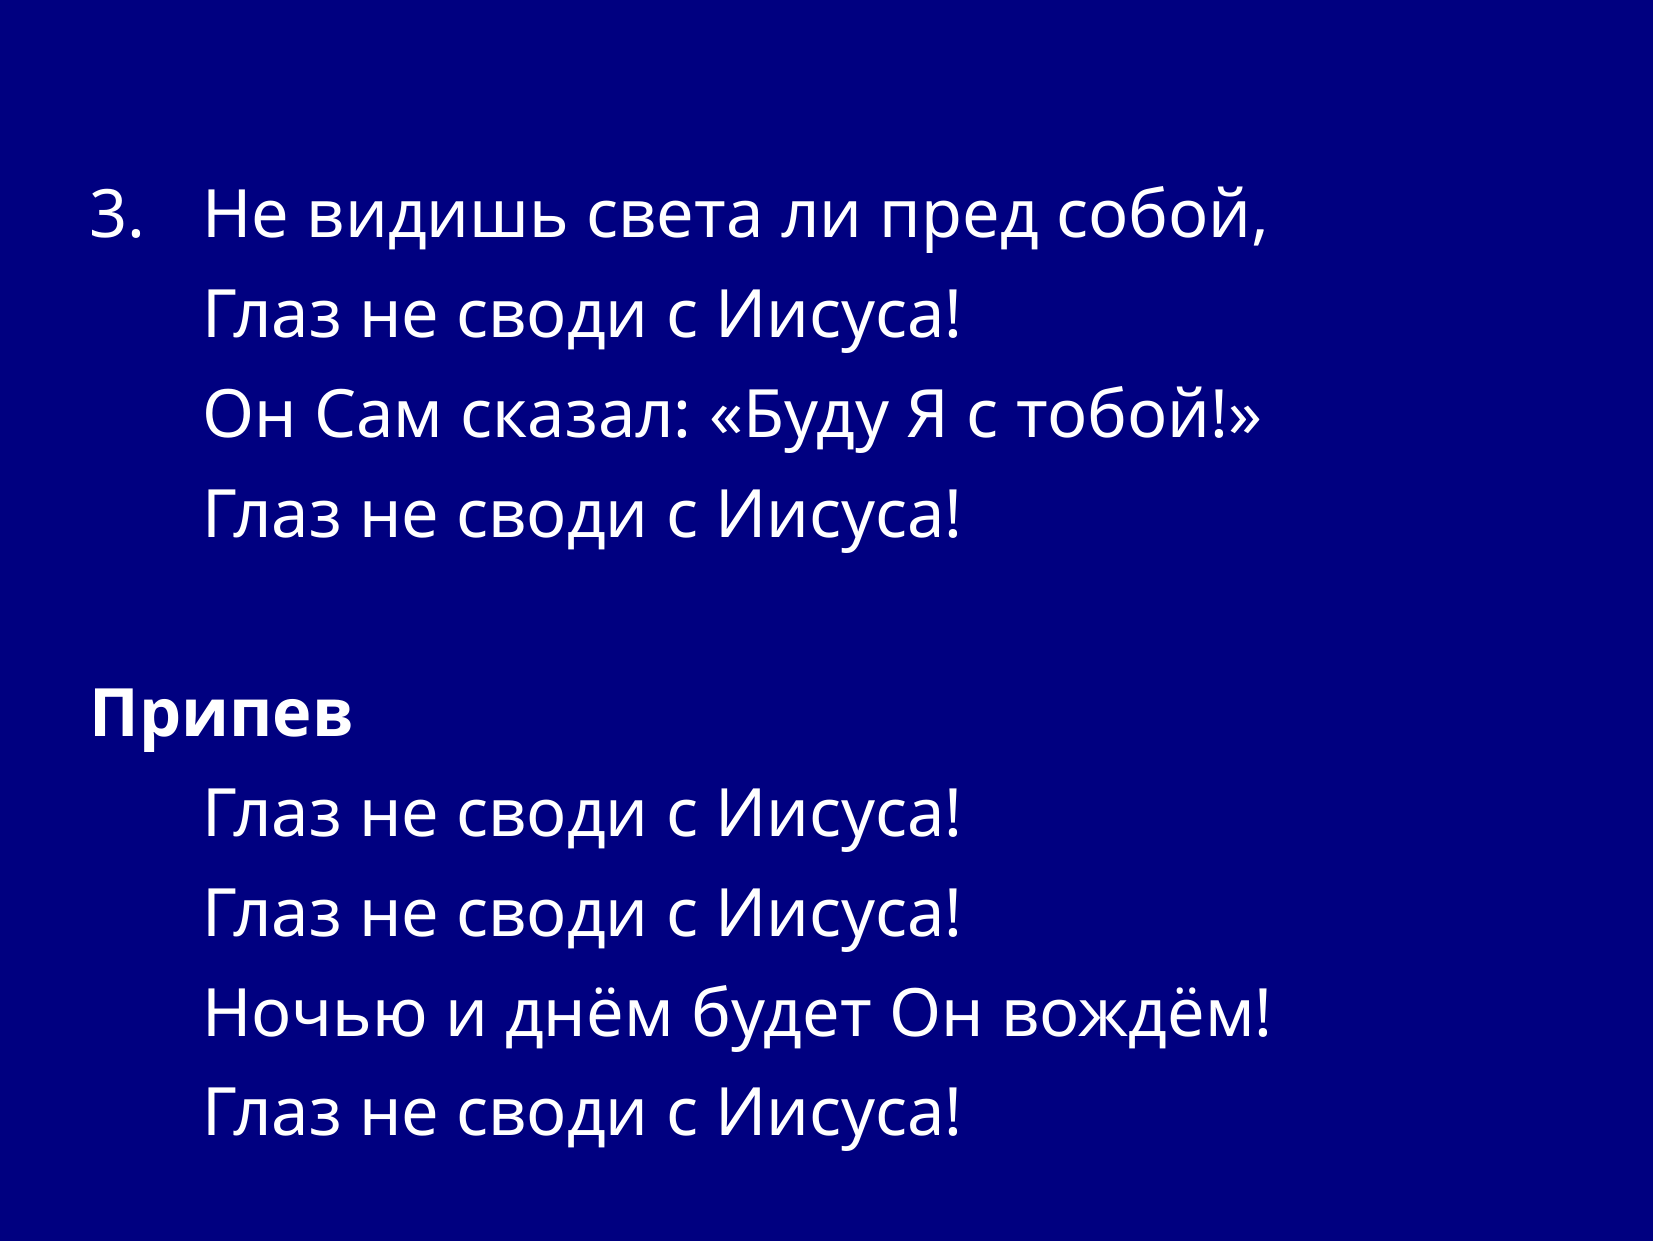

3.	Не видишь света ли пред собой,
	Глаз не своди с Иисуса!
	Он Сам сказал: «Буду Я с тобой!»
	Глаз не своди с Иисуса!
Припев
	Глаз не своди с Иисуса!
	Глаз не своди с Иисуса!
	Ночью и днём будет Он вождём!
	Глаз не своди с Иисуса!